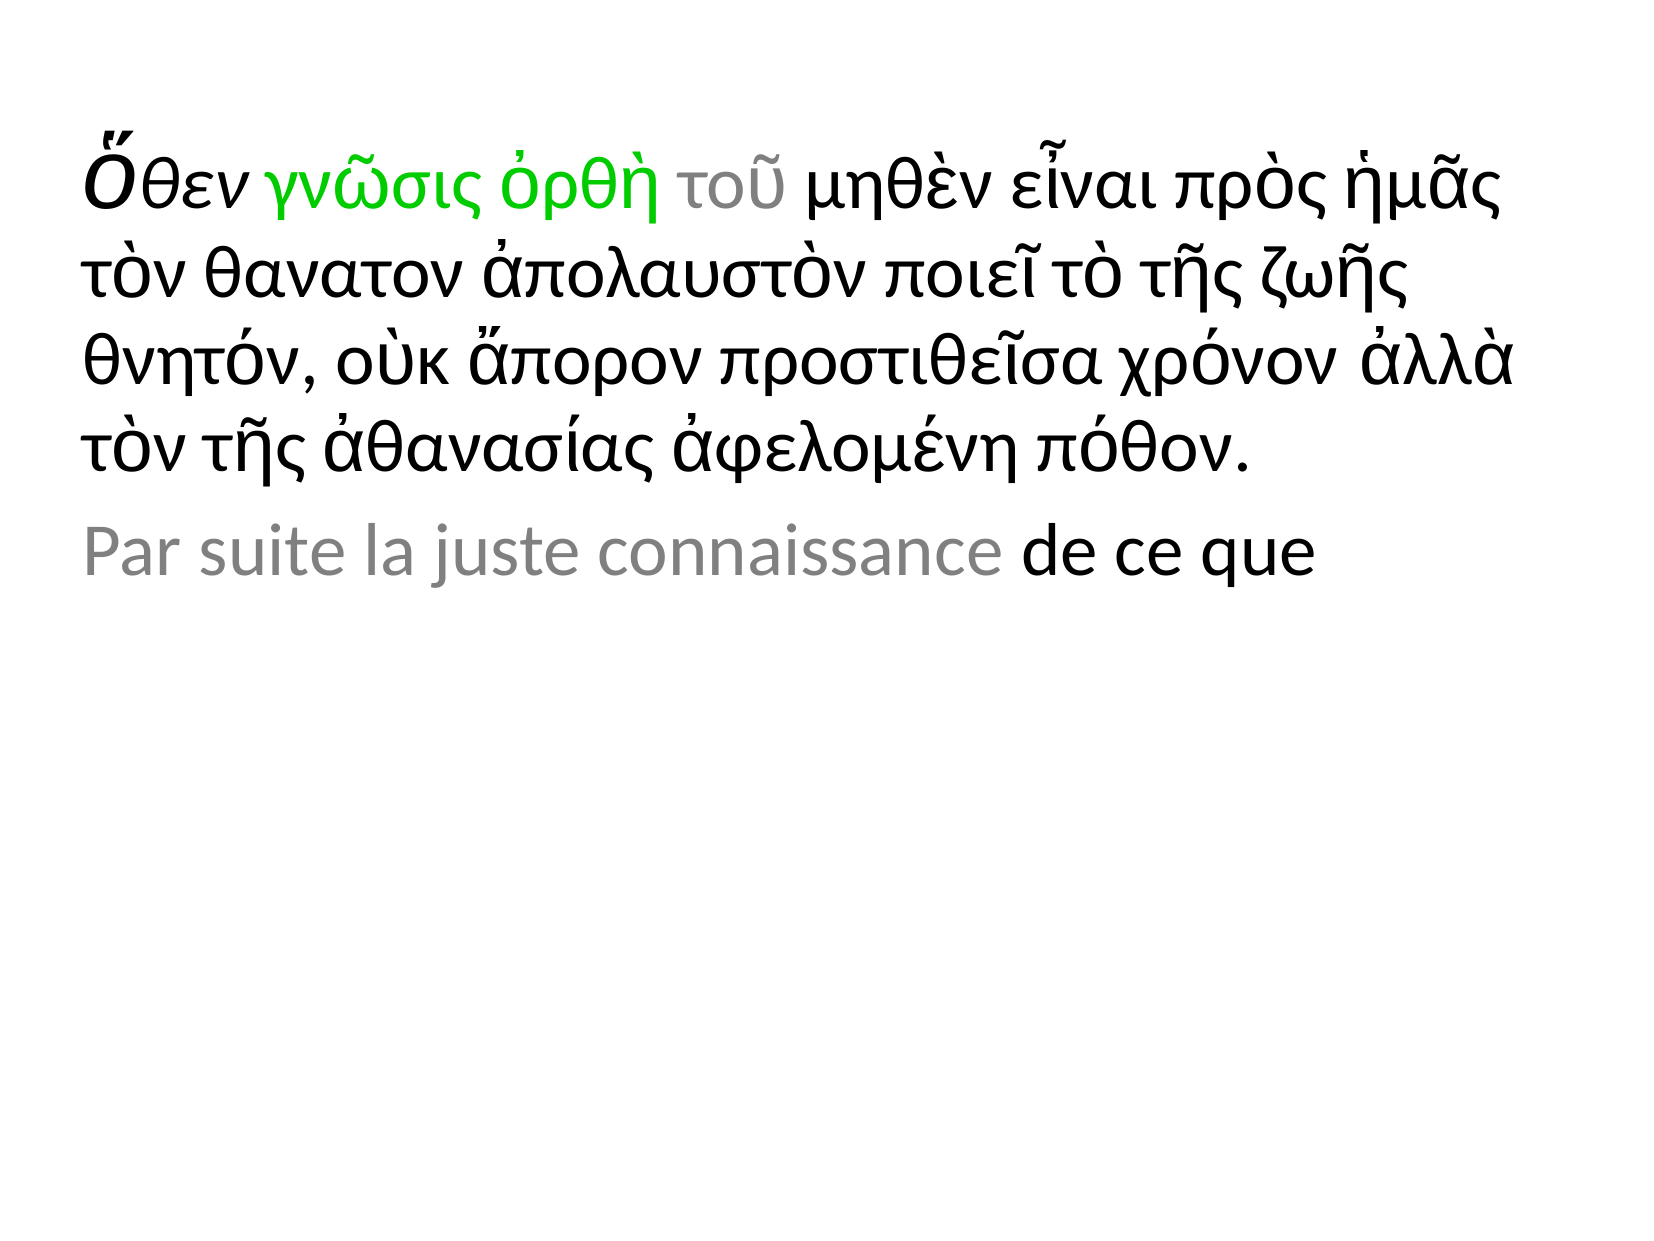

# ὅθεν γνῶσις ὀρθὴ τοῦ μηθὲν εἶναι πρὸς ἡμᾶς τὸν θανατον ἀπολαυστὸν ποιεῖ τὸ τῆς ζωῆς θνητόν, οὺκ ἄπορον προστιθεῖσα χρόνον ἀλλὰ τὸν τῆς ἀθανασίας ἀφελομένη πόθον.
Par suite la juste connaissance de ce que